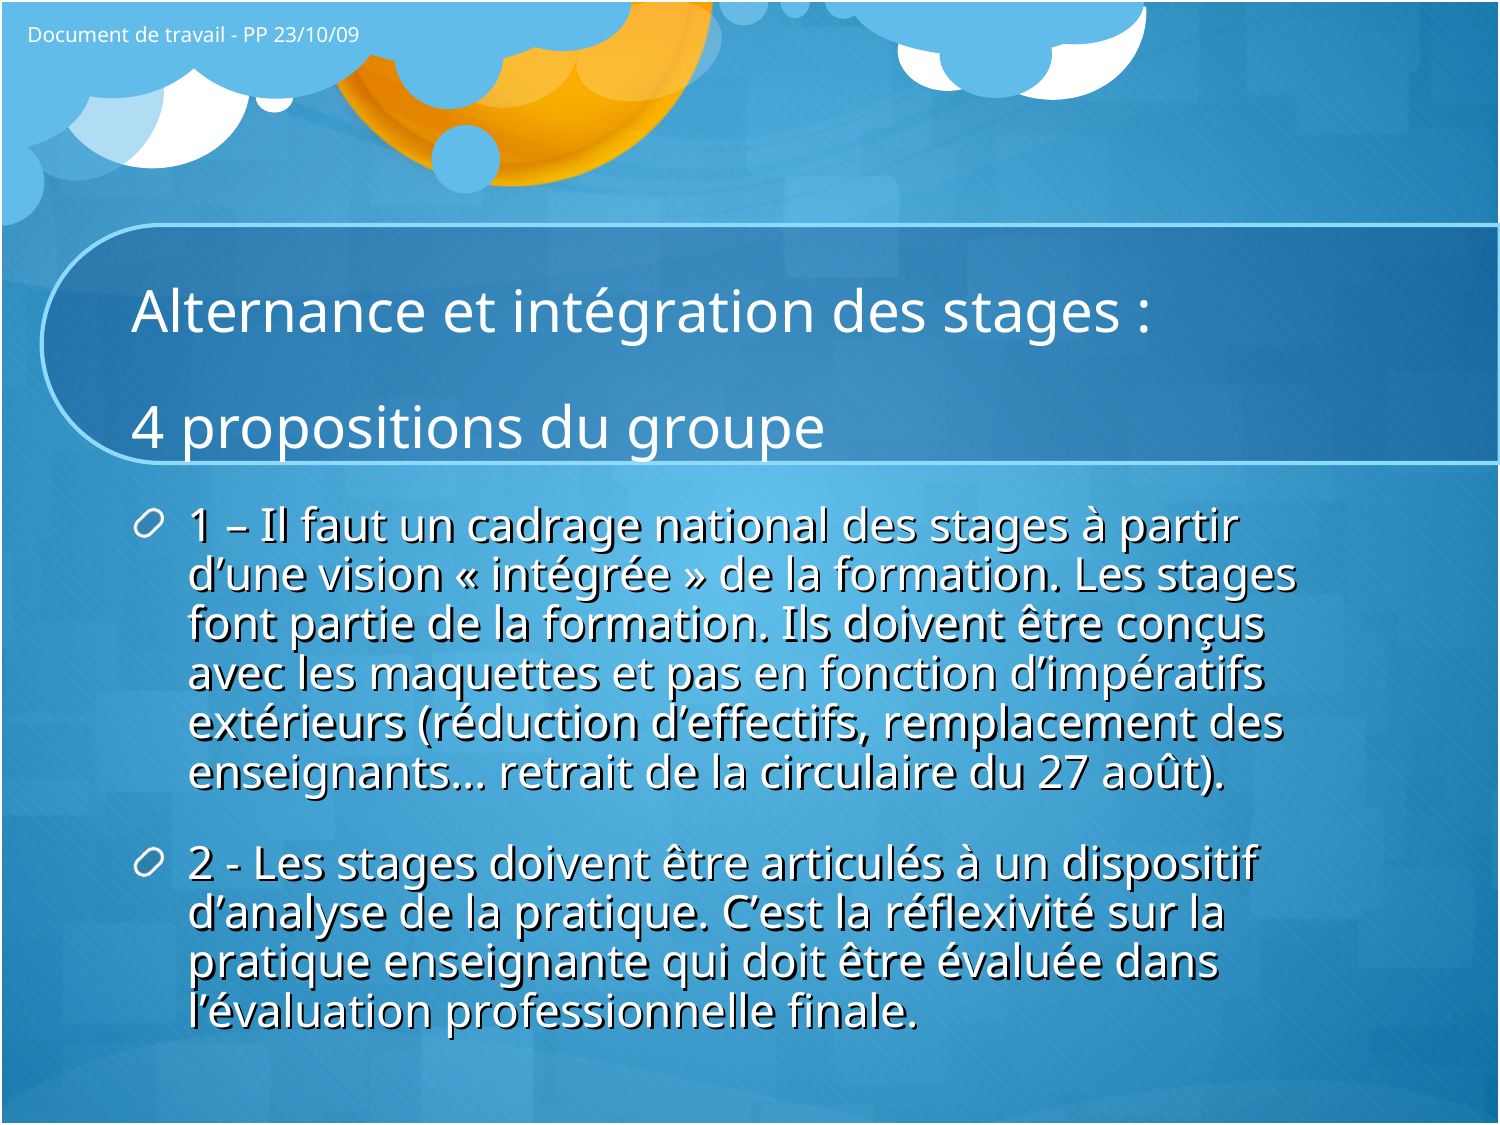

Document de travail - PP 23/10/09
Alternance et intégration des stages :
4 propositions du groupe
1 – Il faut un cadrage national des stages à partir d’une vision « intégrée » de la formation. Les stages font partie de la formation. Ils doivent être conçus avec les maquettes et pas en fonction d’impératifs extérieurs (réduction d’effectifs, remplacement des enseignants… retrait de la circulaire du 27 août).
2 - Les stages doivent être articulés à un dispositif d’analyse de la pratique. C’est la réflexivité sur la pratique enseignante qui doit être évaluée dans l’évaluation professionnelle finale.